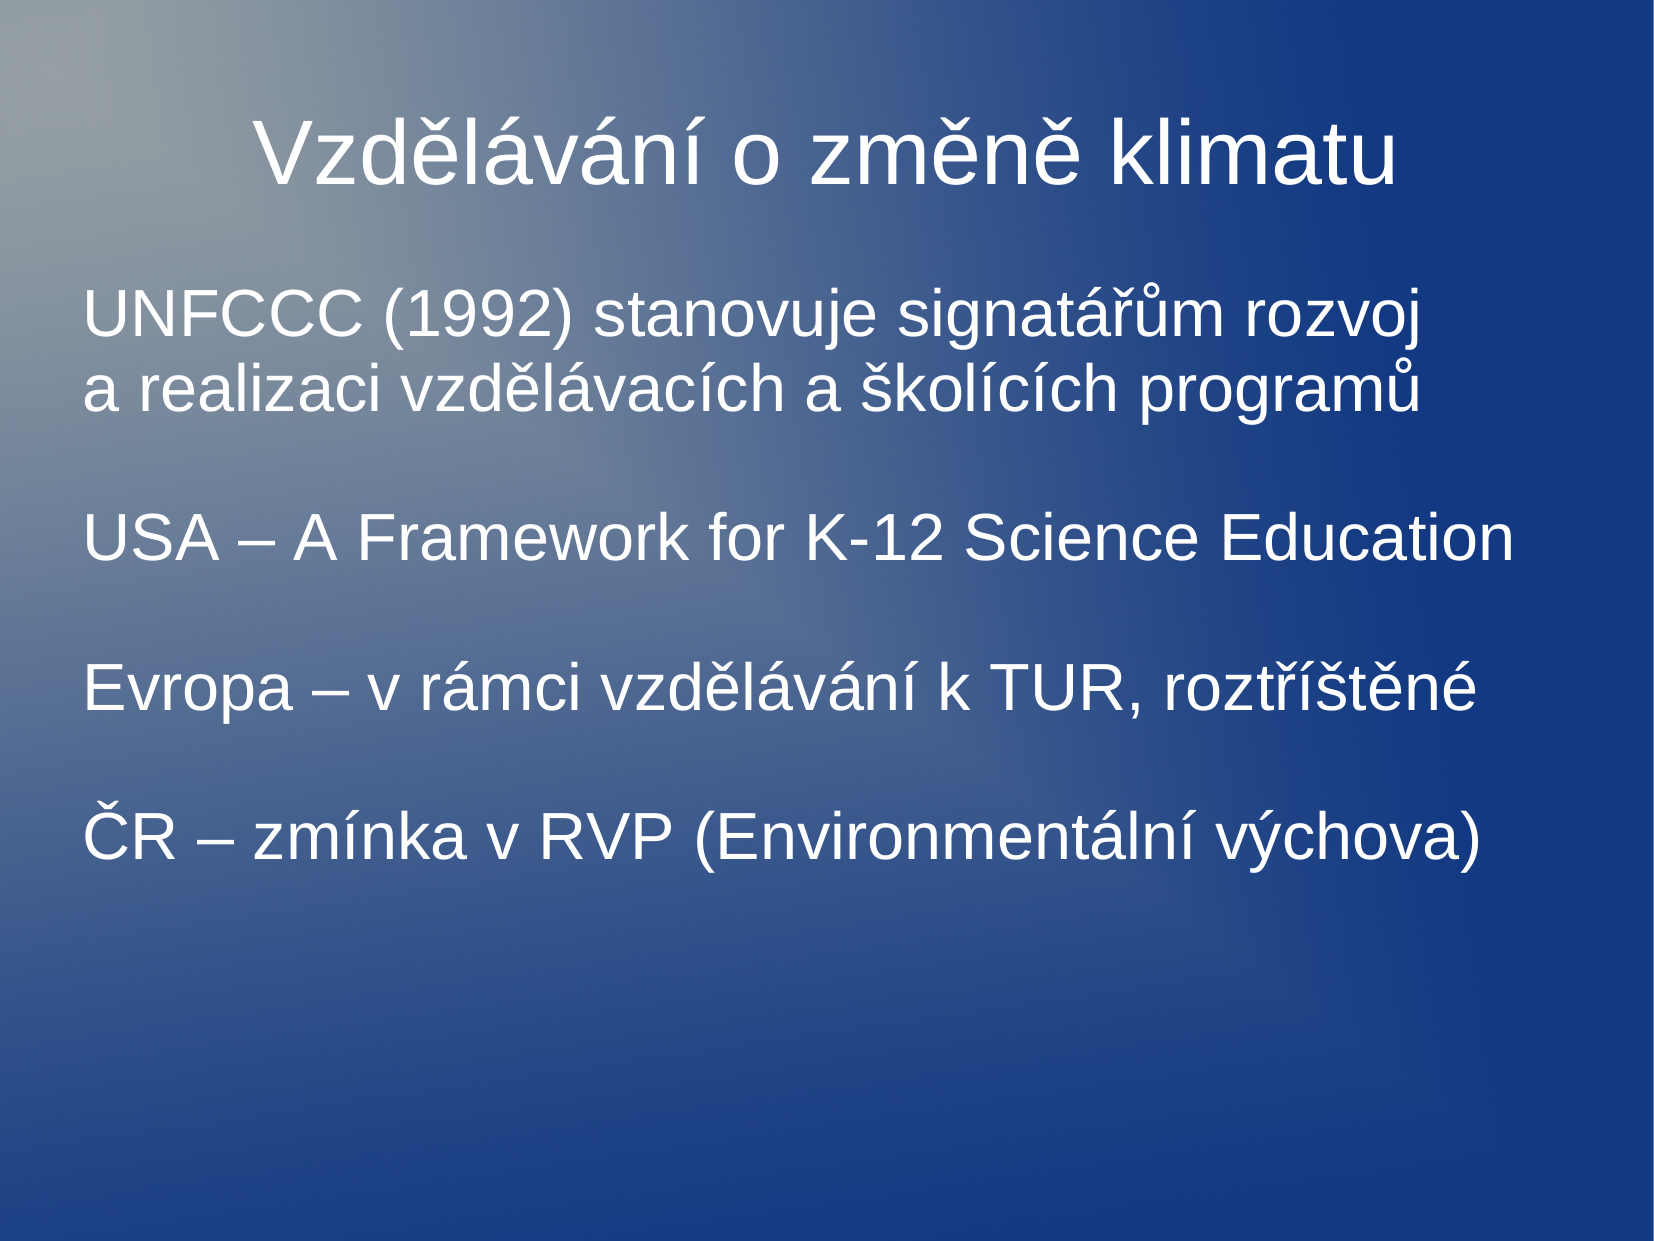

# Vzdělávání o změně klimatu
UNFCCC (1992) stanovuje signatářům rozvoj a realizaci vzdělávacích a školících programů
USA – A Framework for K-12 Science Education
Evropa – v rámci vzdělávání k TUR, roztříštěné
ČR – zmínka v RVP (Environmentální výchova)